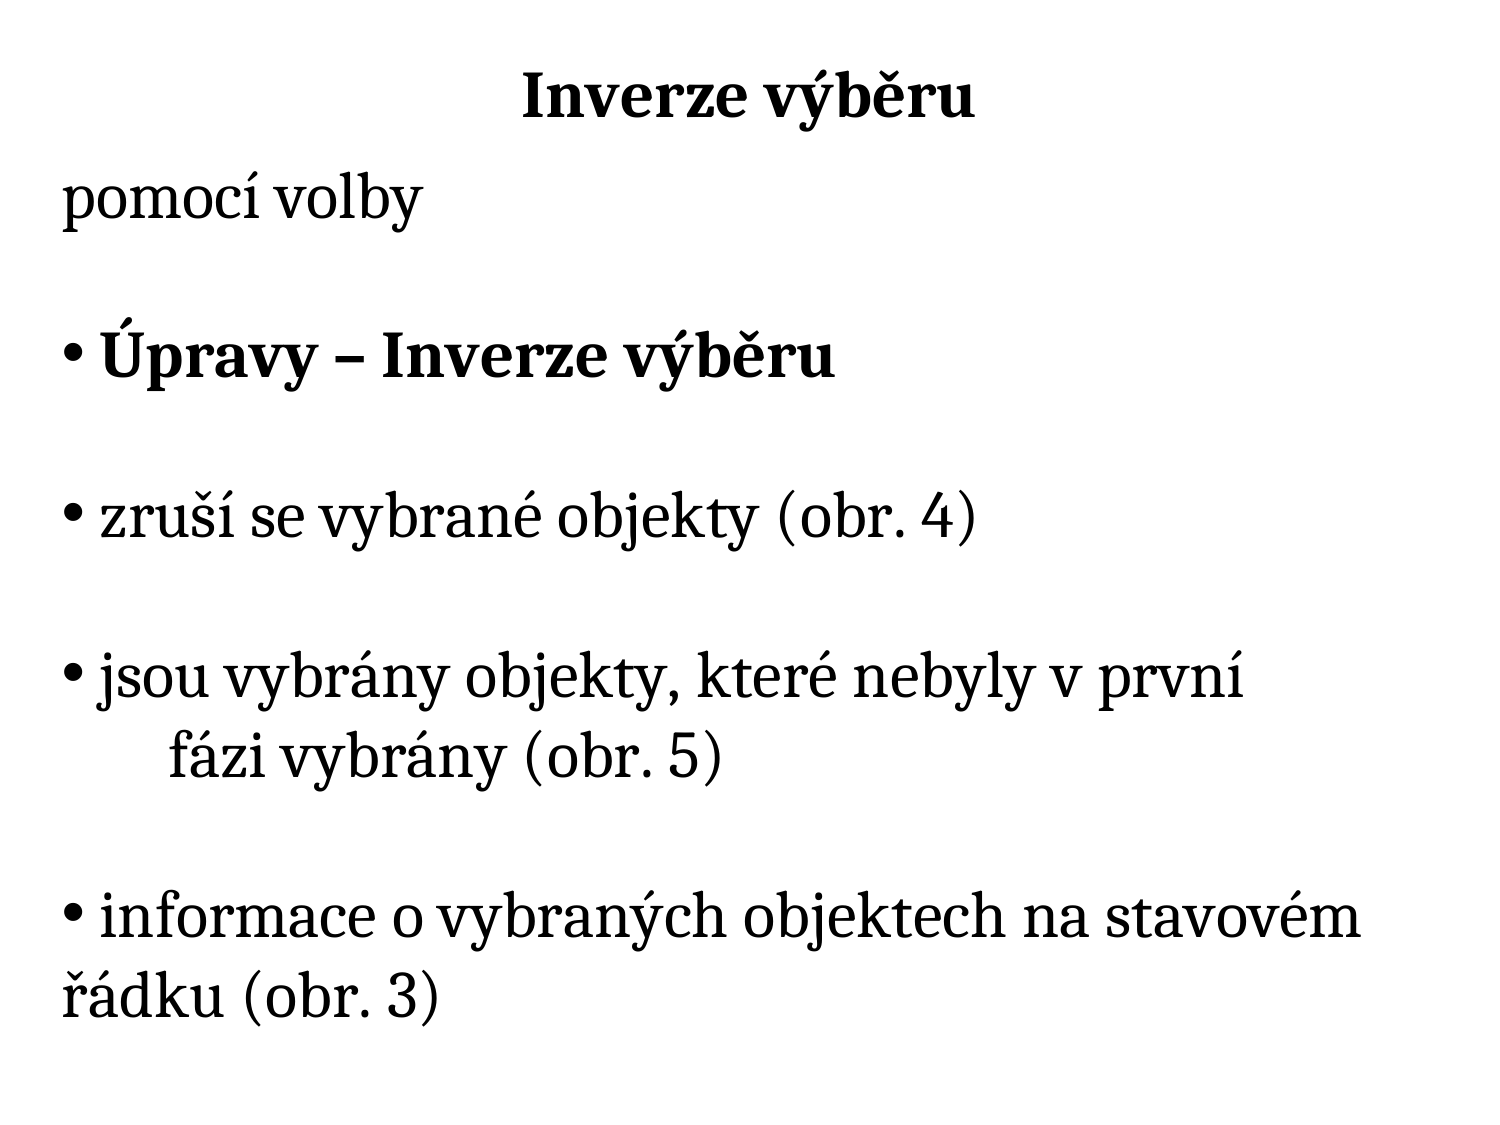

Inverze výběru
pomocí volby
 Úpravy – Inverze výběru
 zruší se vybrané objekty (obr. 4)
 jsou vybrány objekty, které nebyly v první
	fázi vybrány (obr. 5)
 informace o vybraných objektech na stavovém řádku (obr. 3)